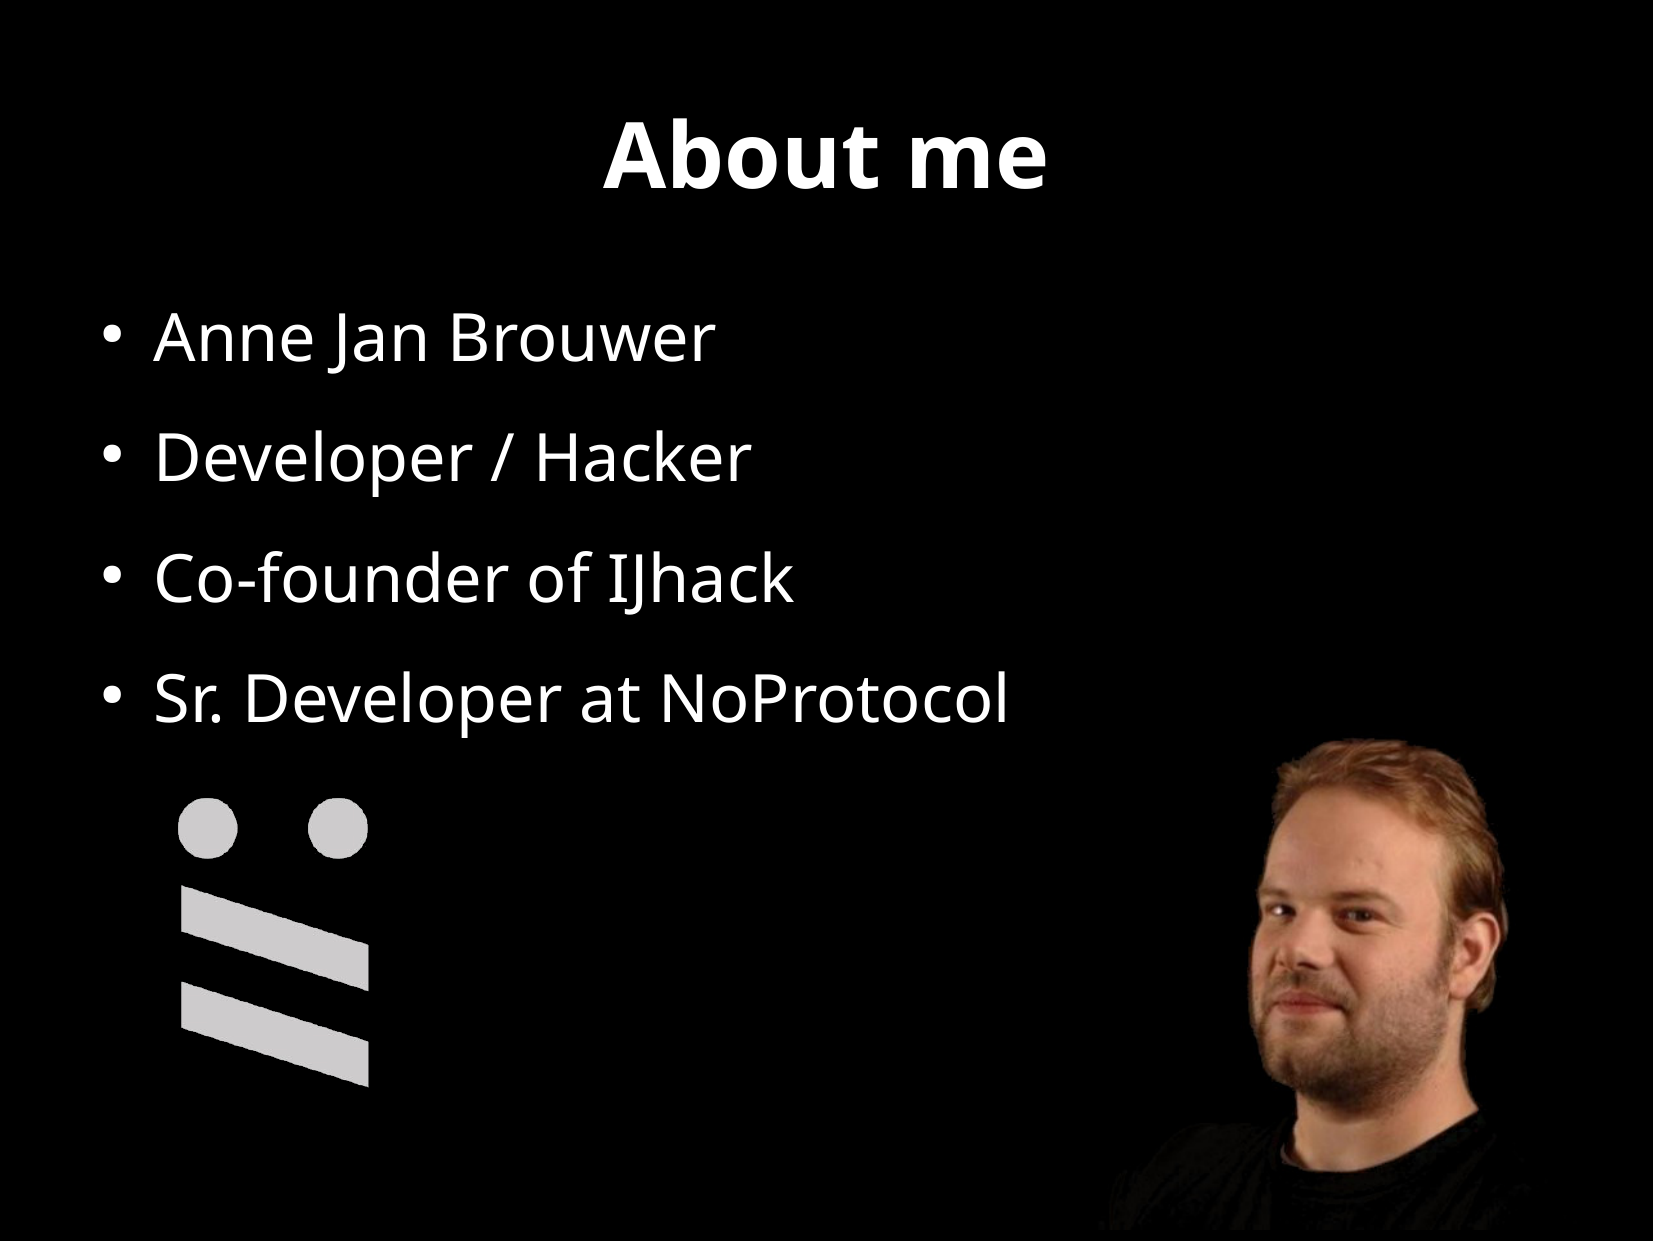

# About me
Anne Jan Brouwer
Developer / Hacker
Co-founder of IJhack
Sr. Developer at NoProtocol